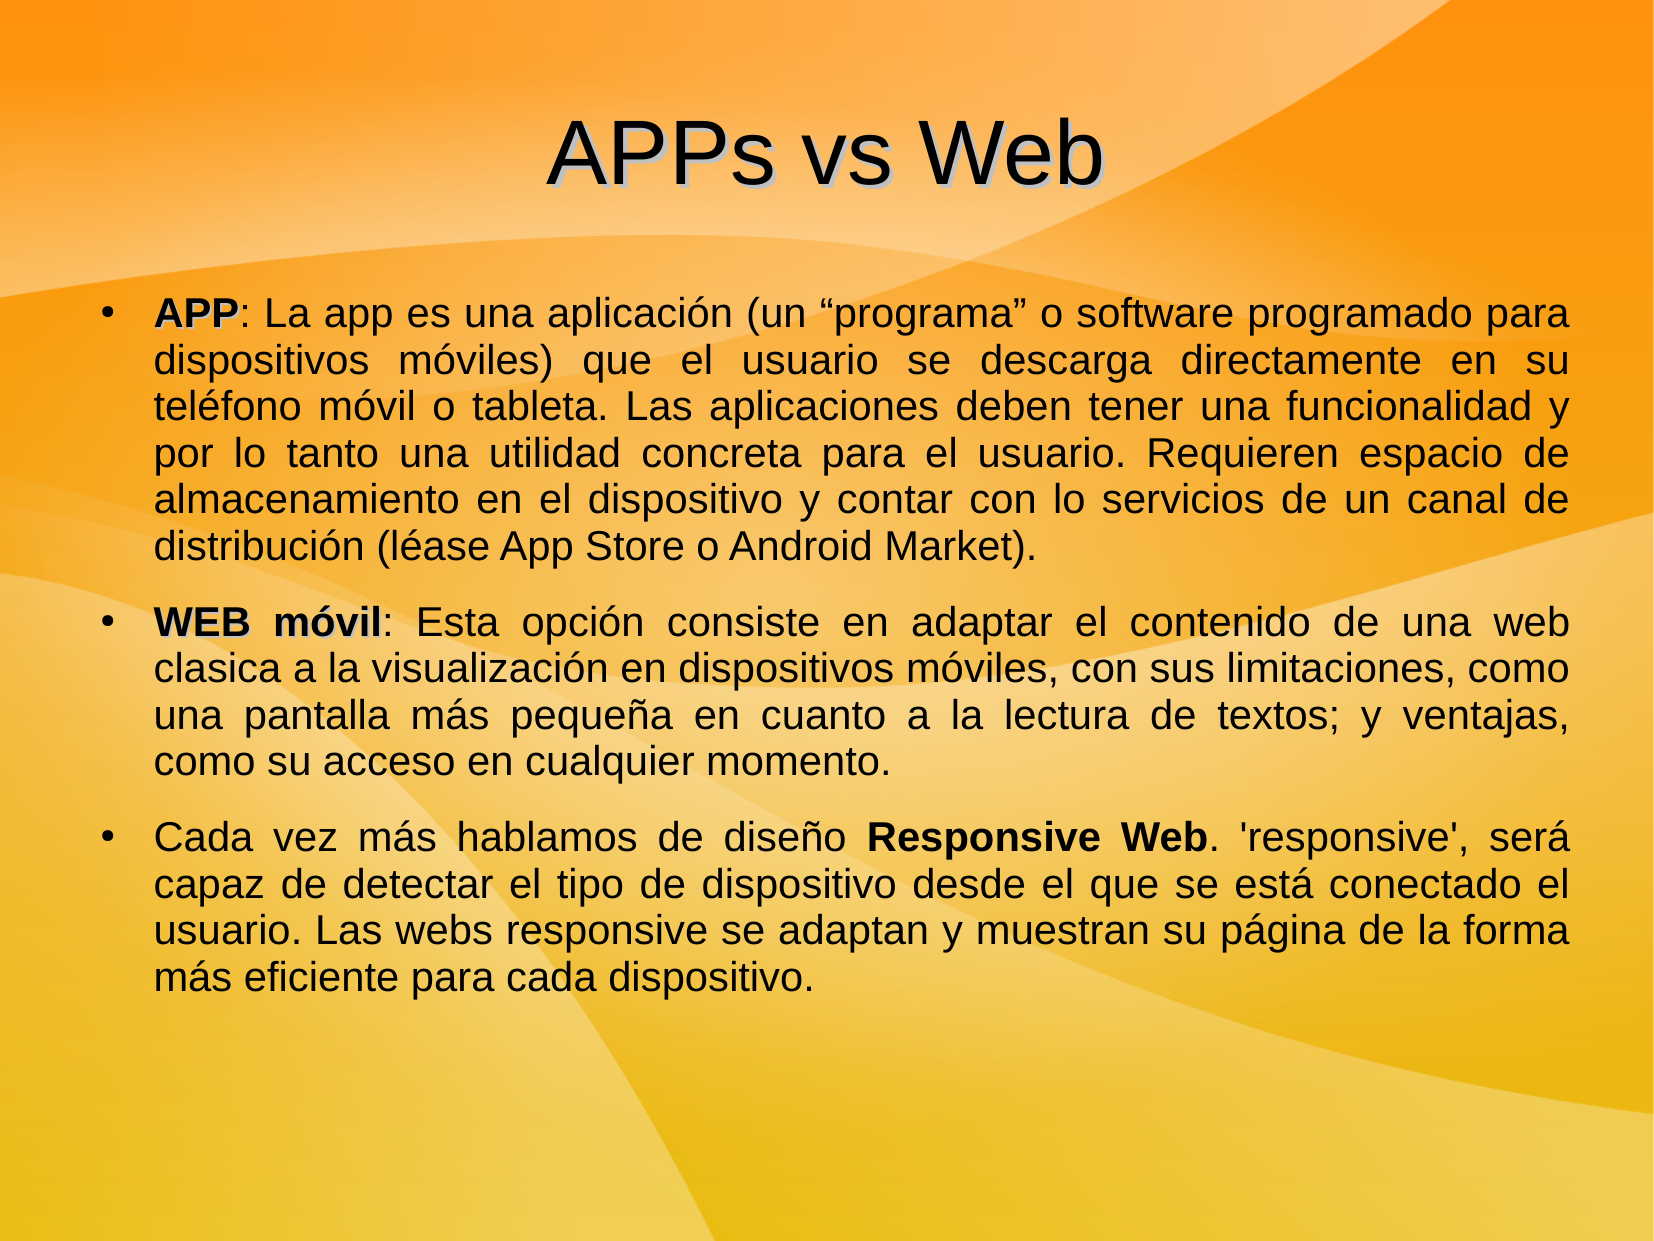

# APPs vs Web
APP: La app es una aplicación (un “programa” o software programado para dispositivos móviles) que el usuario se descarga directamente en su teléfono móvil o tableta. Las aplicaciones deben tener una funcionalidad y por lo tanto una utilidad concreta para el usuario. Requieren espacio de almacenamiento en el dispositivo y contar con lo servicios de un canal de distribución (léase App Store o Android Market).
WEB móvil: Esta opción consiste en adaptar el contenido de una web clasica a la visualización en dispositivos móviles, con sus limitaciones, como una pantalla más pequeña en cuanto a la lectura de textos; y ventajas, como su acceso en cualquier momento.
Cada vez más hablamos de diseño Responsive Web. 'responsive', será capaz de detectar el tipo de dispositivo desde el que se está conectado el usuario. Las webs responsive se adaptan y muestran su página de la forma más eficiente para cada dispositivo.